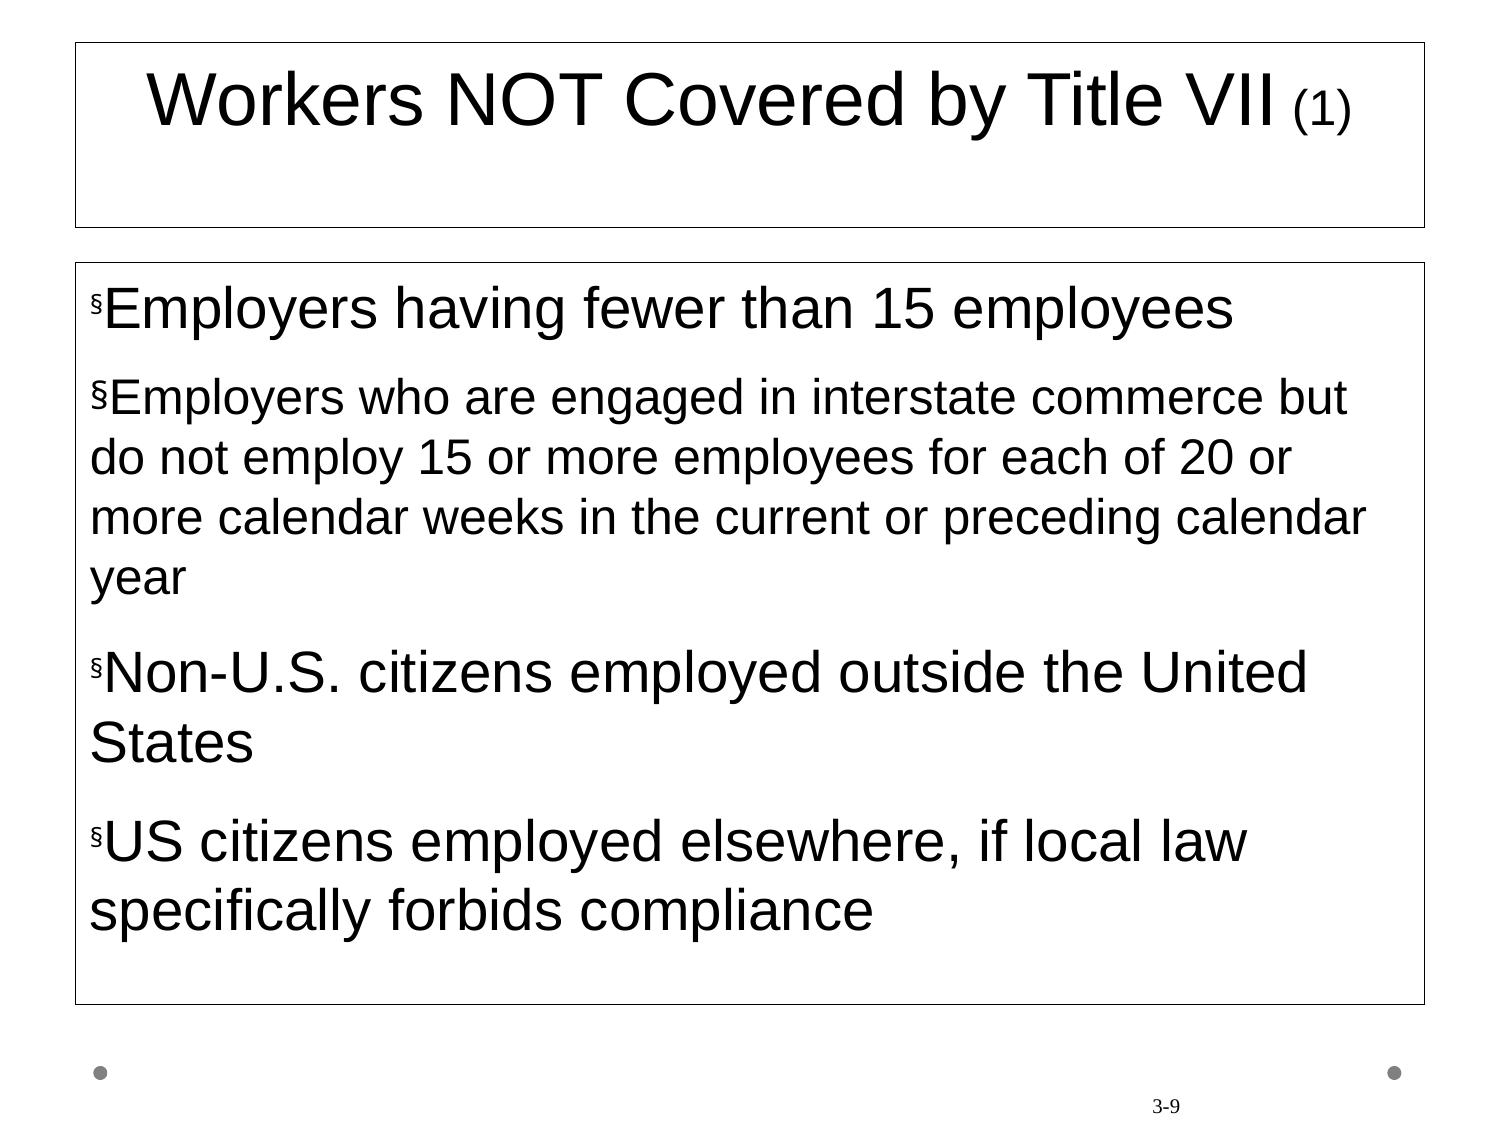

# Workers NOT Covered by Title VII (1)
Employers having fewer than 15 employees
Employers who are engaged in interstate commerce but do not employ 15 or more employees for each of 20 or more calendar weeks in the current or preceding calendar year
Non-U.S. citizens employed outside the United States
US citizens employed elsewhere, if local law specifically forbids compliance